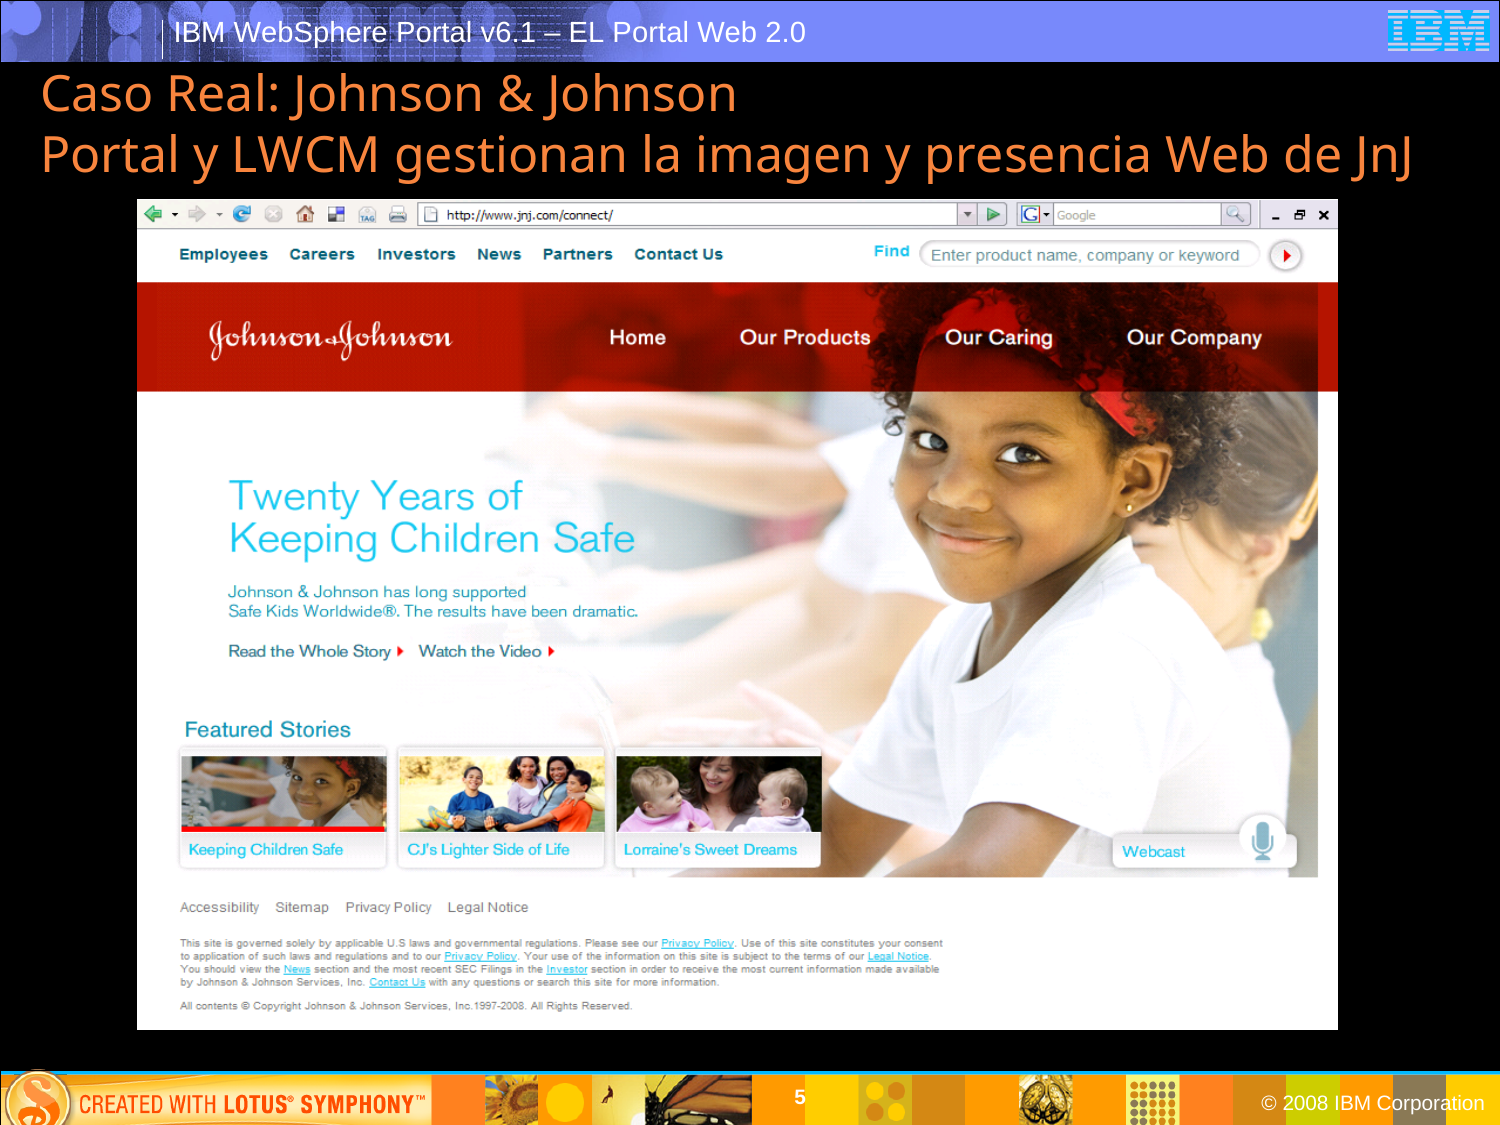

# Caso Real: Johnson & Johnson Portal y LWCM gestionan la imagen y presencia Web de JnJ
5